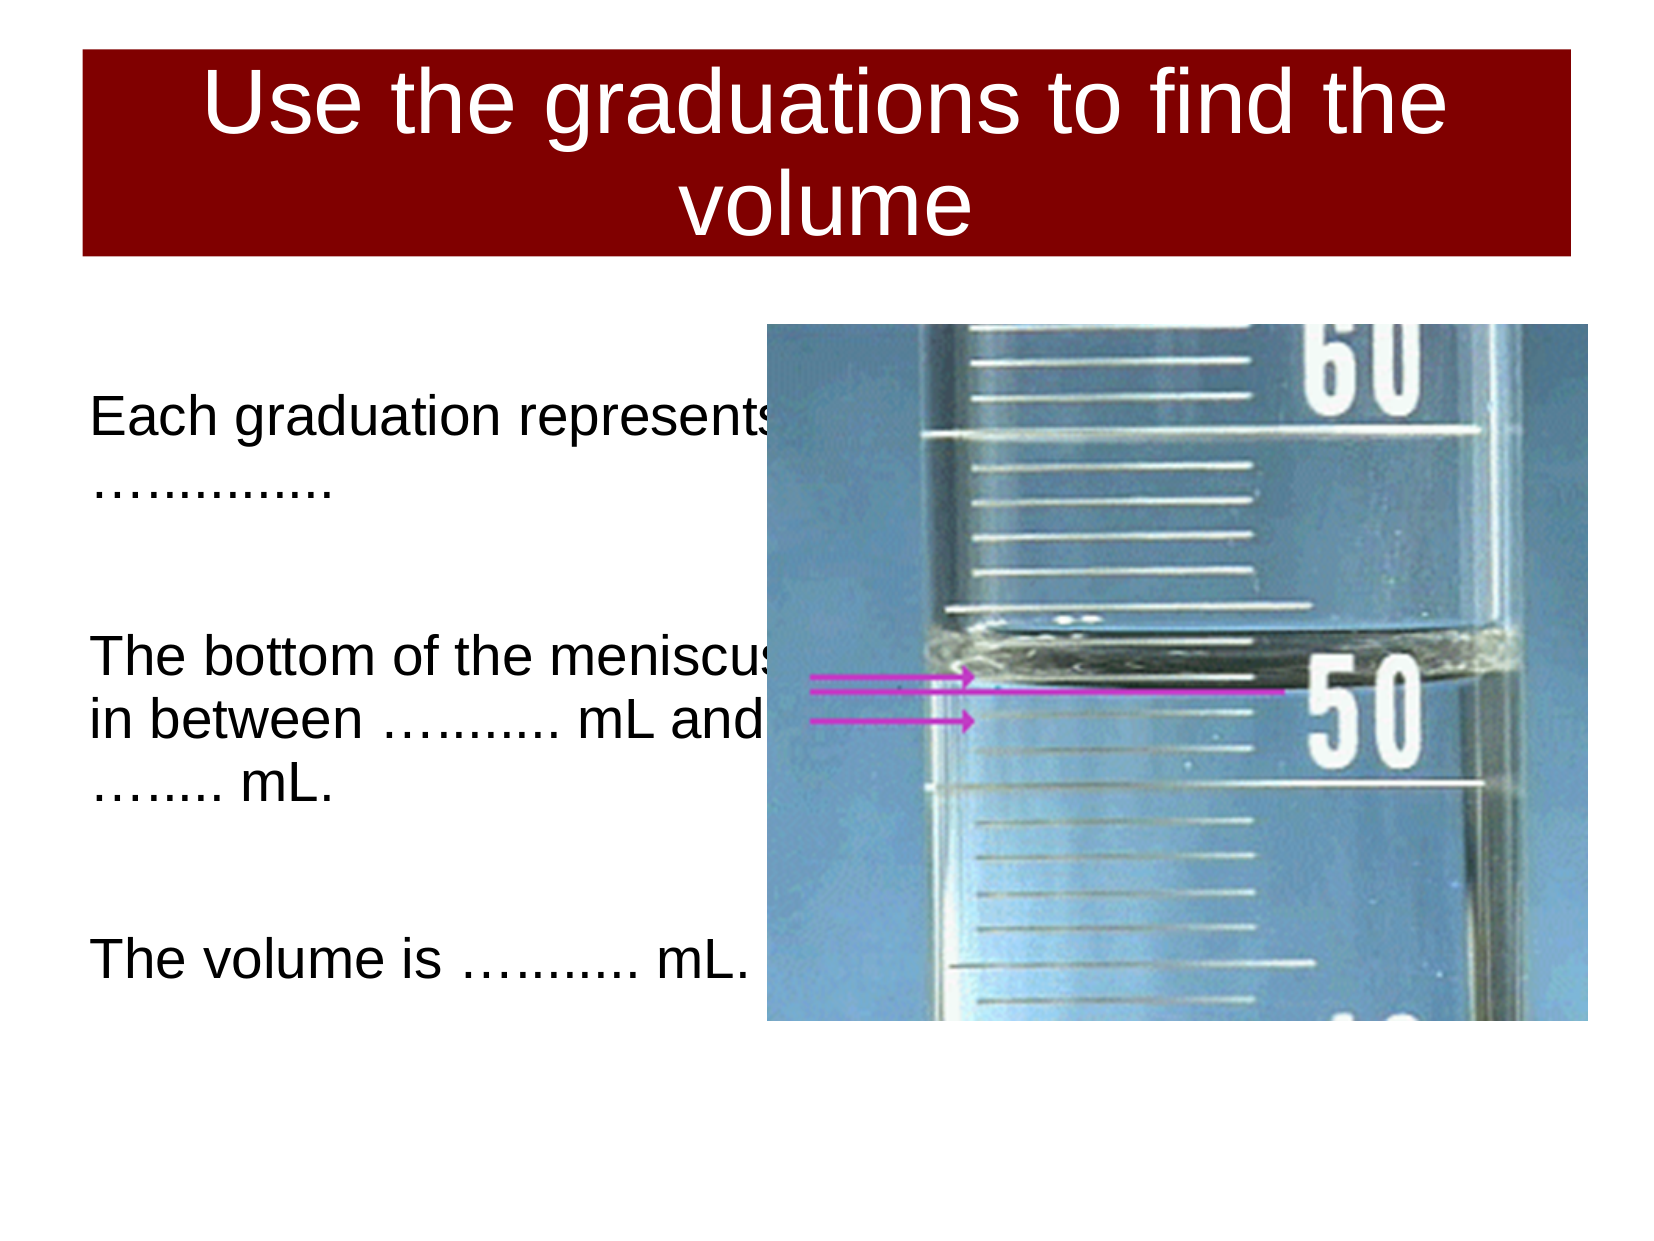

# Use the graduations to find the volume
Each graduation represents …............
The bottom of the meniscus in between …........ mL and …..... mL.
The volume is …........ mL.